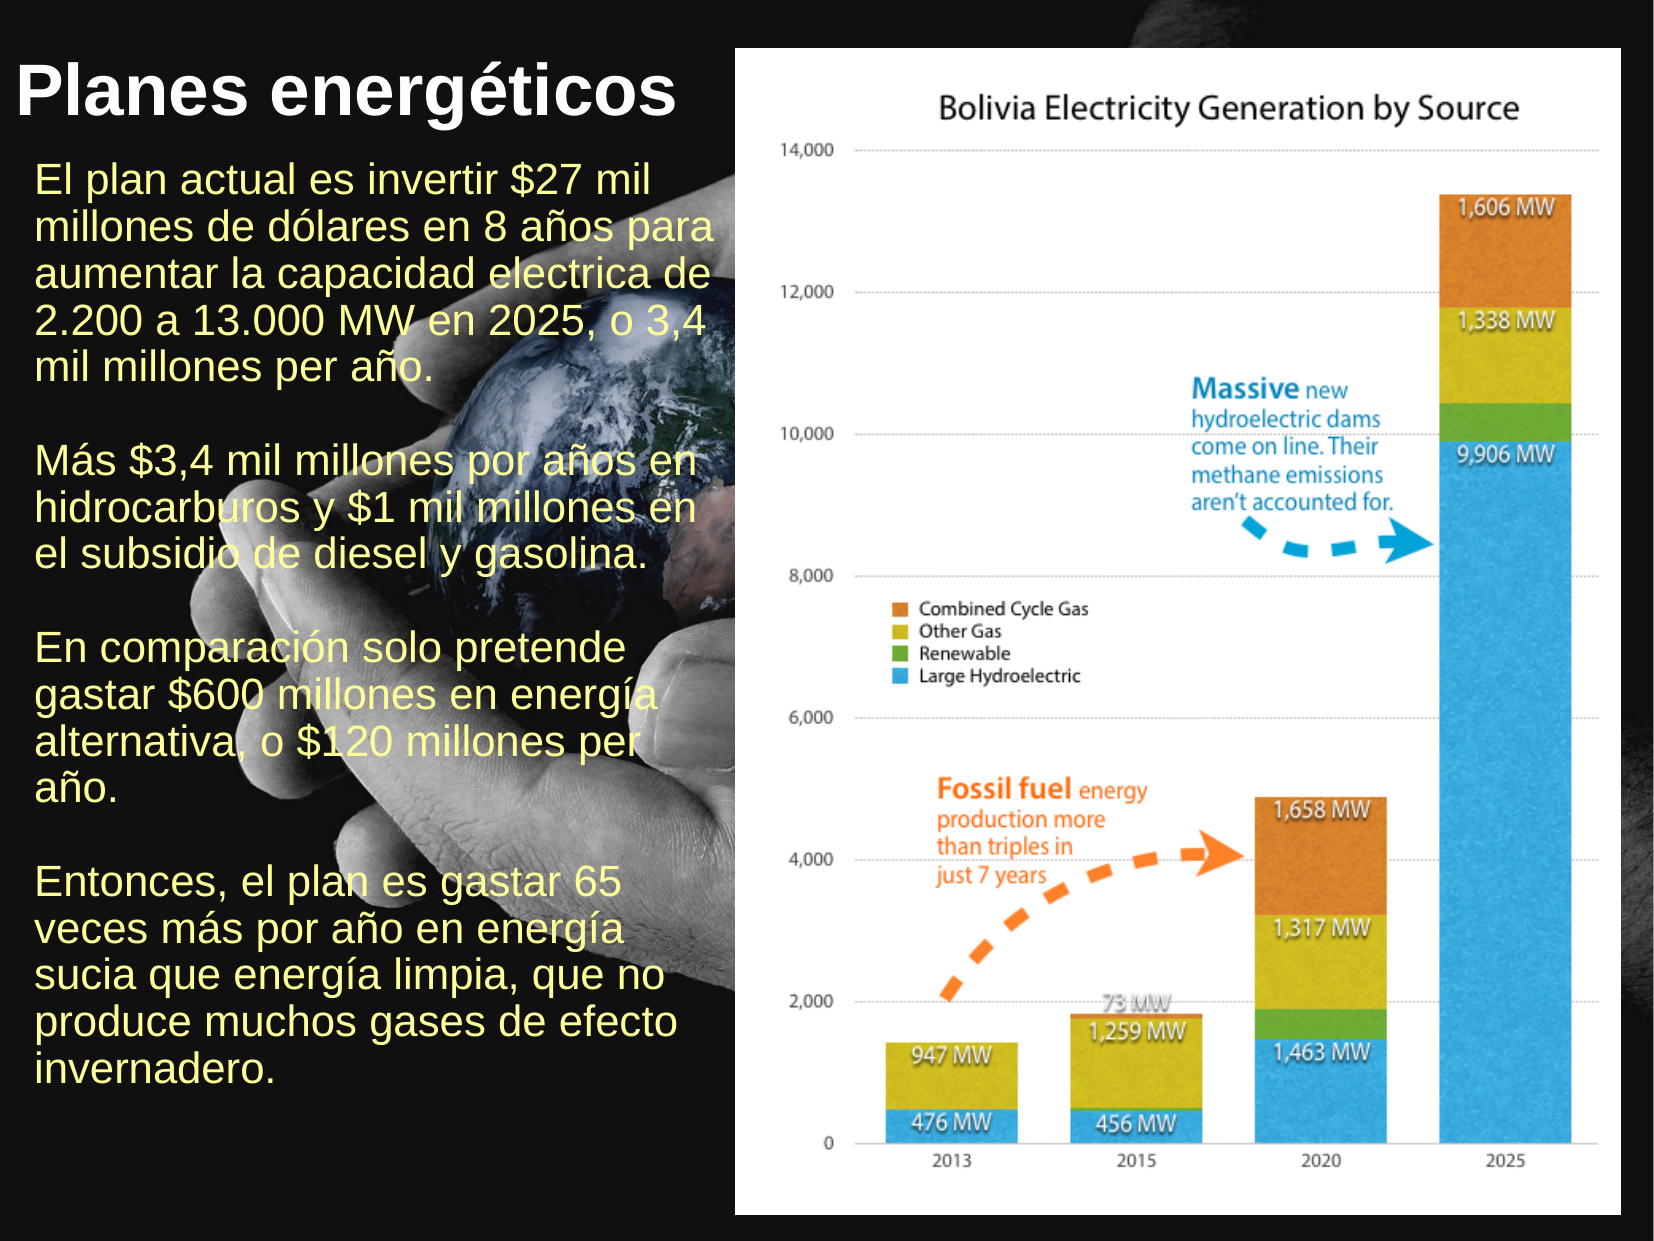

# Planes energéticos
El plan actual es invertir $27 mil millones de dólares en 8 años para aumentar la capacidad electrica de 2.200 a 13.000 MW en 2025, o 3,4 mil millones per año.
Más $3,4 mil millones por años en hidrocarburos y $1 mil millones en el subsidio de diesel y gasolina.
En comparación solo pretende gastar $600 millones en energía alternativa, o $120 millones per año.
Entonces, el plan es gastar 65 veces más por año en energía sucia que energía limpia, que no produce muchos gases de efecto invernadero.